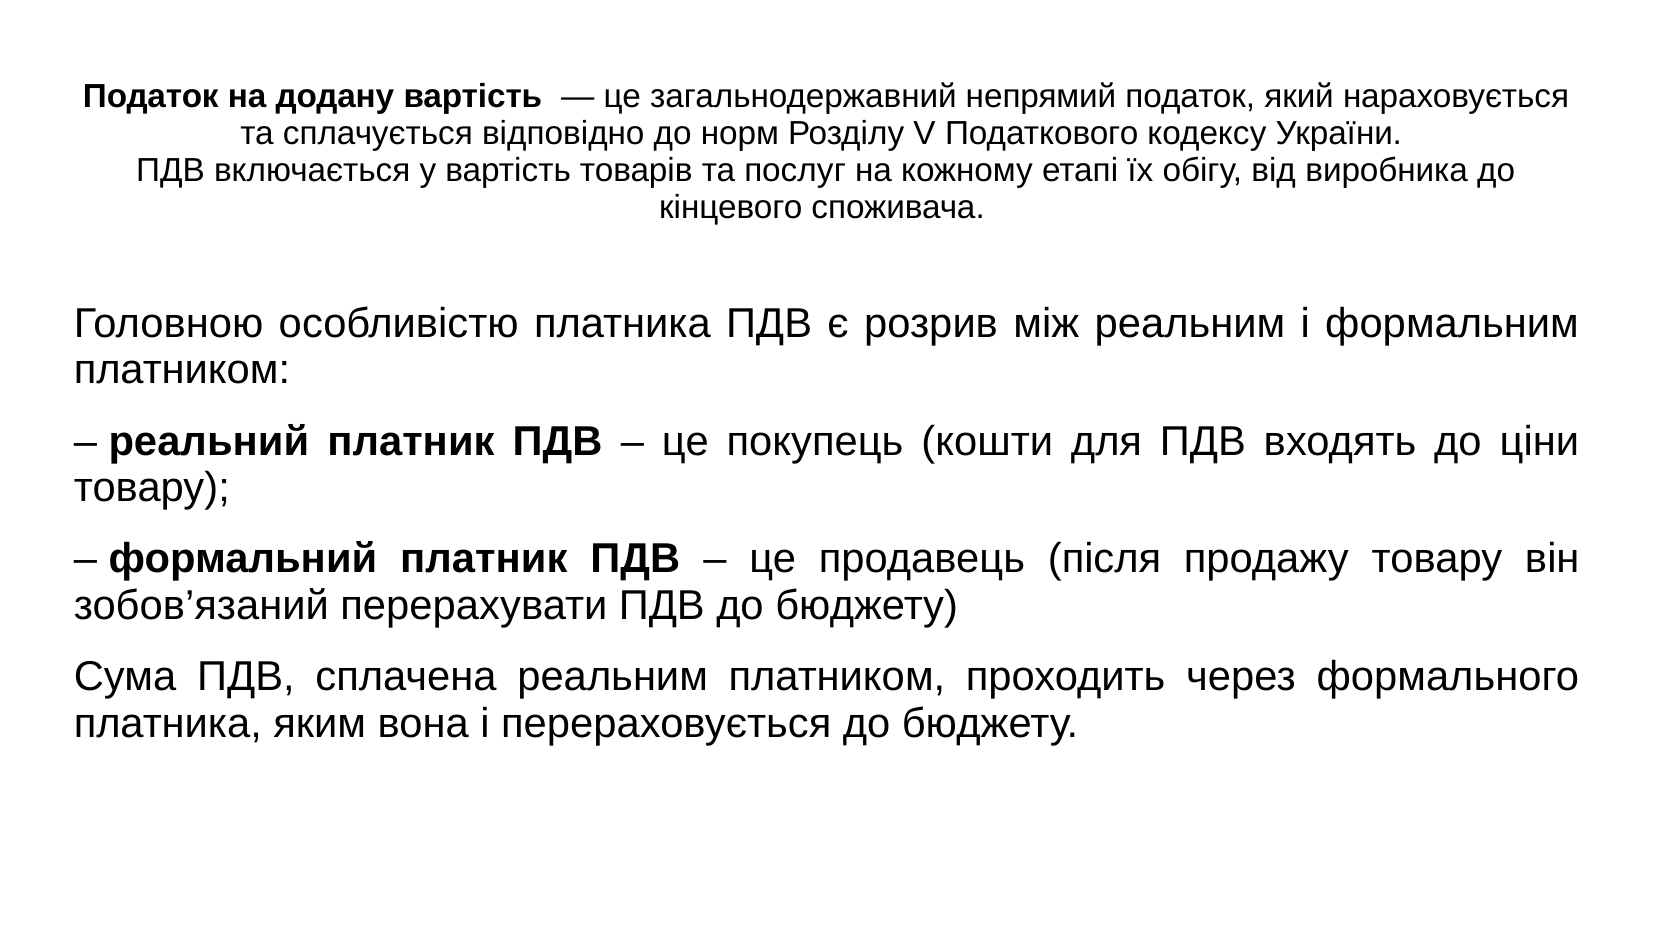

# Податок на додану вартість — це загальнодержавний непрямий податок, який нараховується та сплачується відповідно до норм Розділу V Податкового кодексу України. ПДВ включається у вартість товарів та послуг на кожному етапі їх обігу, від виробника до кінцевого споживача.
Головною особливістю платника ПДВ є розрив між реальним і формальним платником:
– реальний платник ПДВ – це покупець (кошти для ПДВ входять до ціни товару);
– формальний платник ПДВ – це продавець (після продажу товару він зобов’язаний перерахувати ПДВ до бюджету)
Сума ПДВ, сплачена реальним платником, проходить через формального платника, яким вона і перераховується до бюджету.